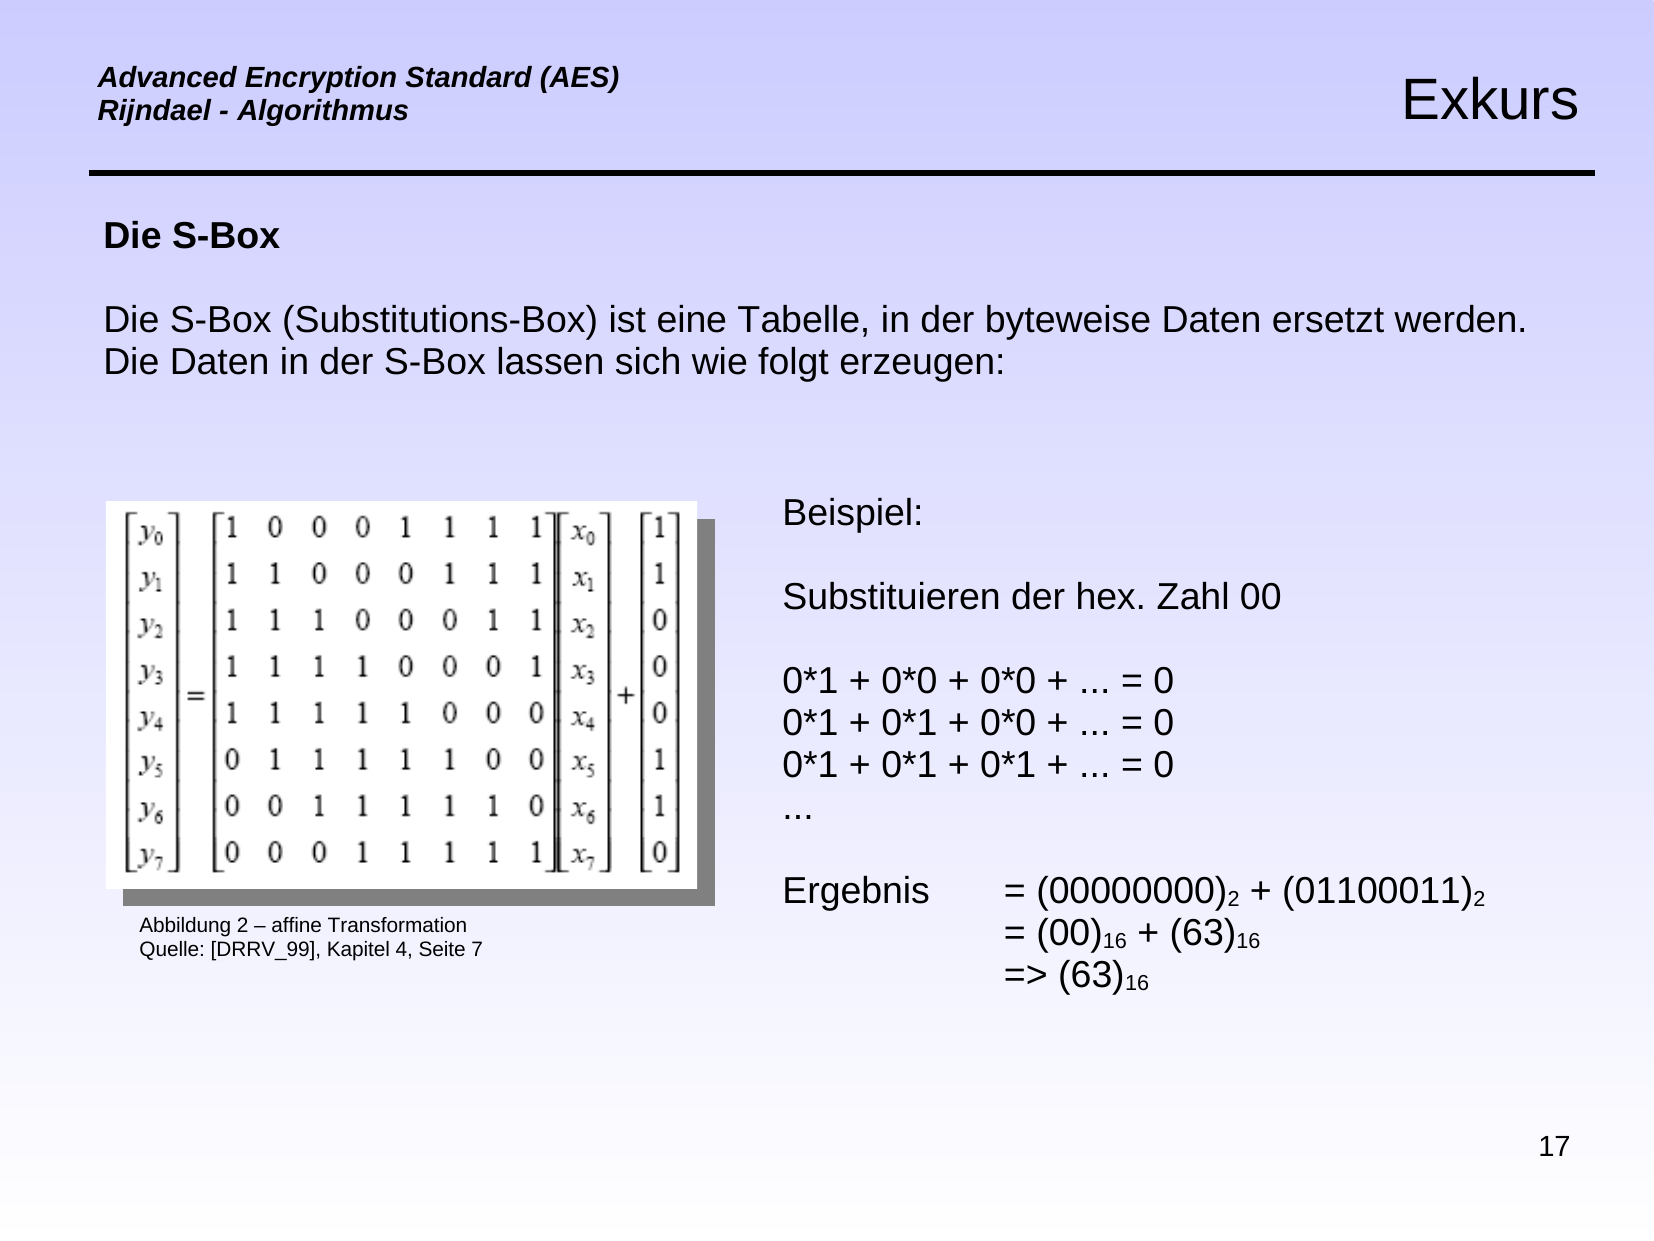

Advanced Encryption Standard (AES)
Rijndael - Algorithmus
Exkurs
Die S-Box
Die S-Box (Substitutions-Box) ist eine Tabelle, in der byteweise Daten ersetzt werden. Die Daten in der S-Box lassen sich wie folgt erzeugen:
Beispiel:
Substituieren der hex. Zahl 00
0*1 + 0*0 + 0*0 + ... = 0
0*1 + 0*1 + 0*0 + ... = 0
0*1 + 0*1 + 0*1 + ... = 0
...
Ergebnis 	= (00000000)2 + (01100011)2
			= (00)16 + (63)16
			=> (63)16
Abbildung 2 – affine Transformation
Quelle: [DRRV_99], Kapitel 4, Seite 7
17